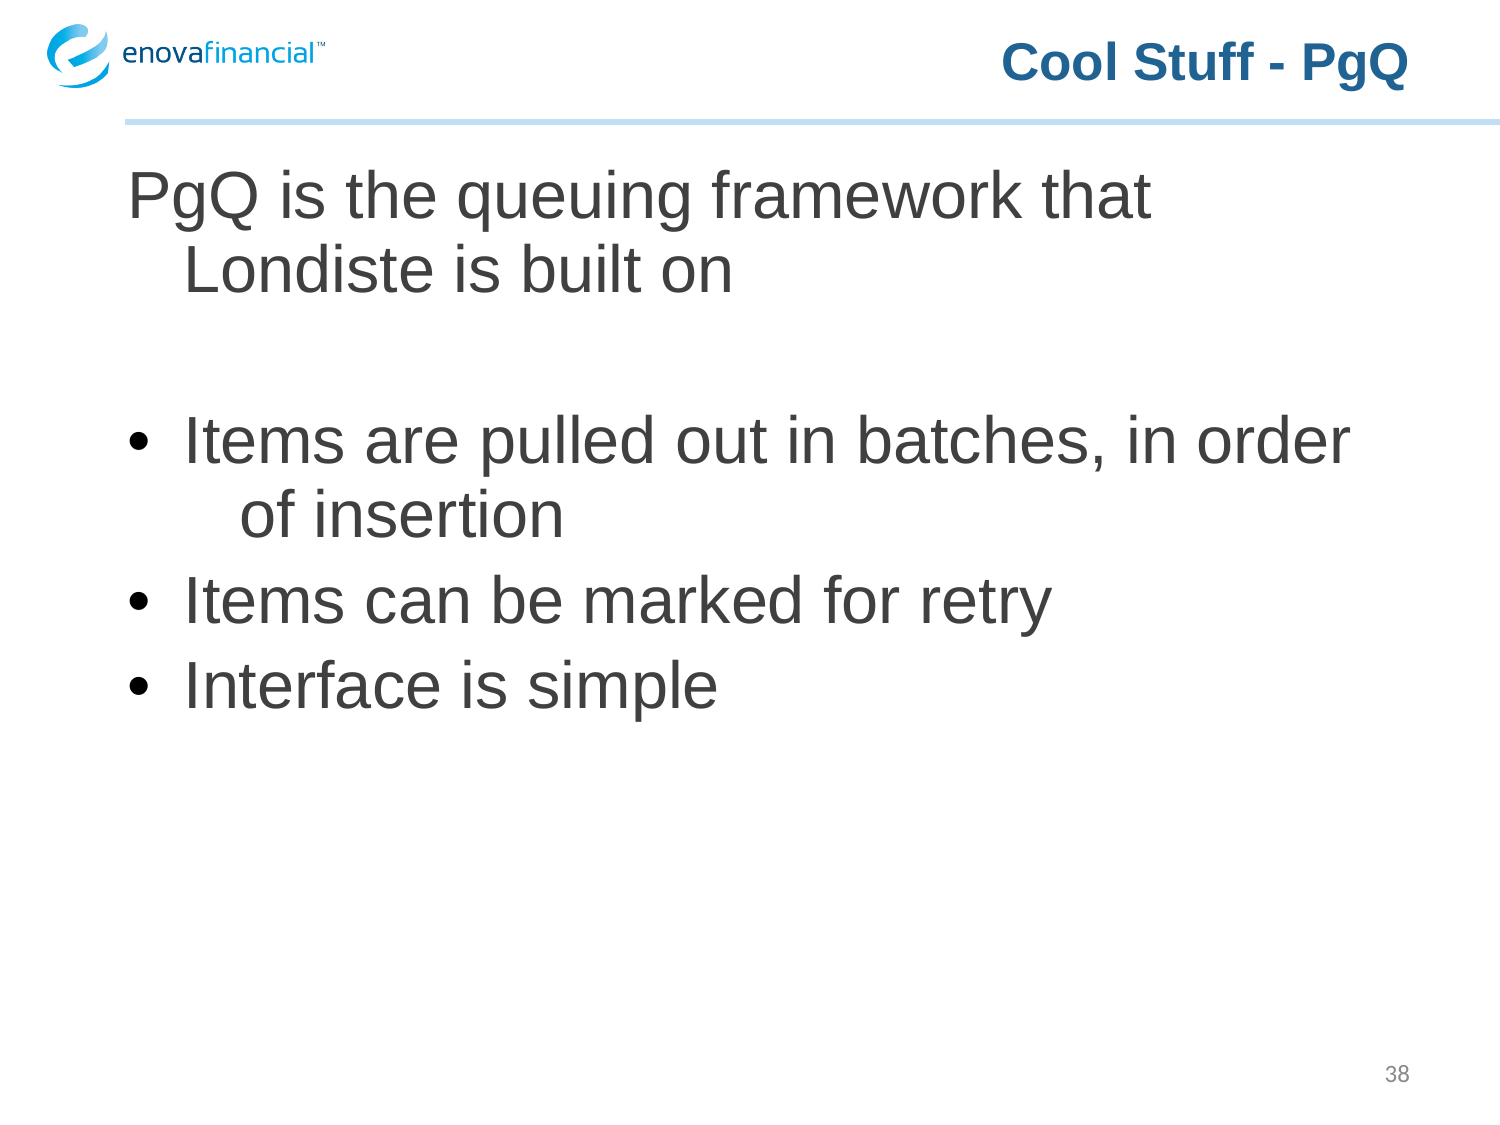

Cool Stuff - PgQ
# PgQ is the queuing framework that Londiste is built on
Items are pulled out in batches, in order of insertion
Items can be marked for retry
Interface is simple